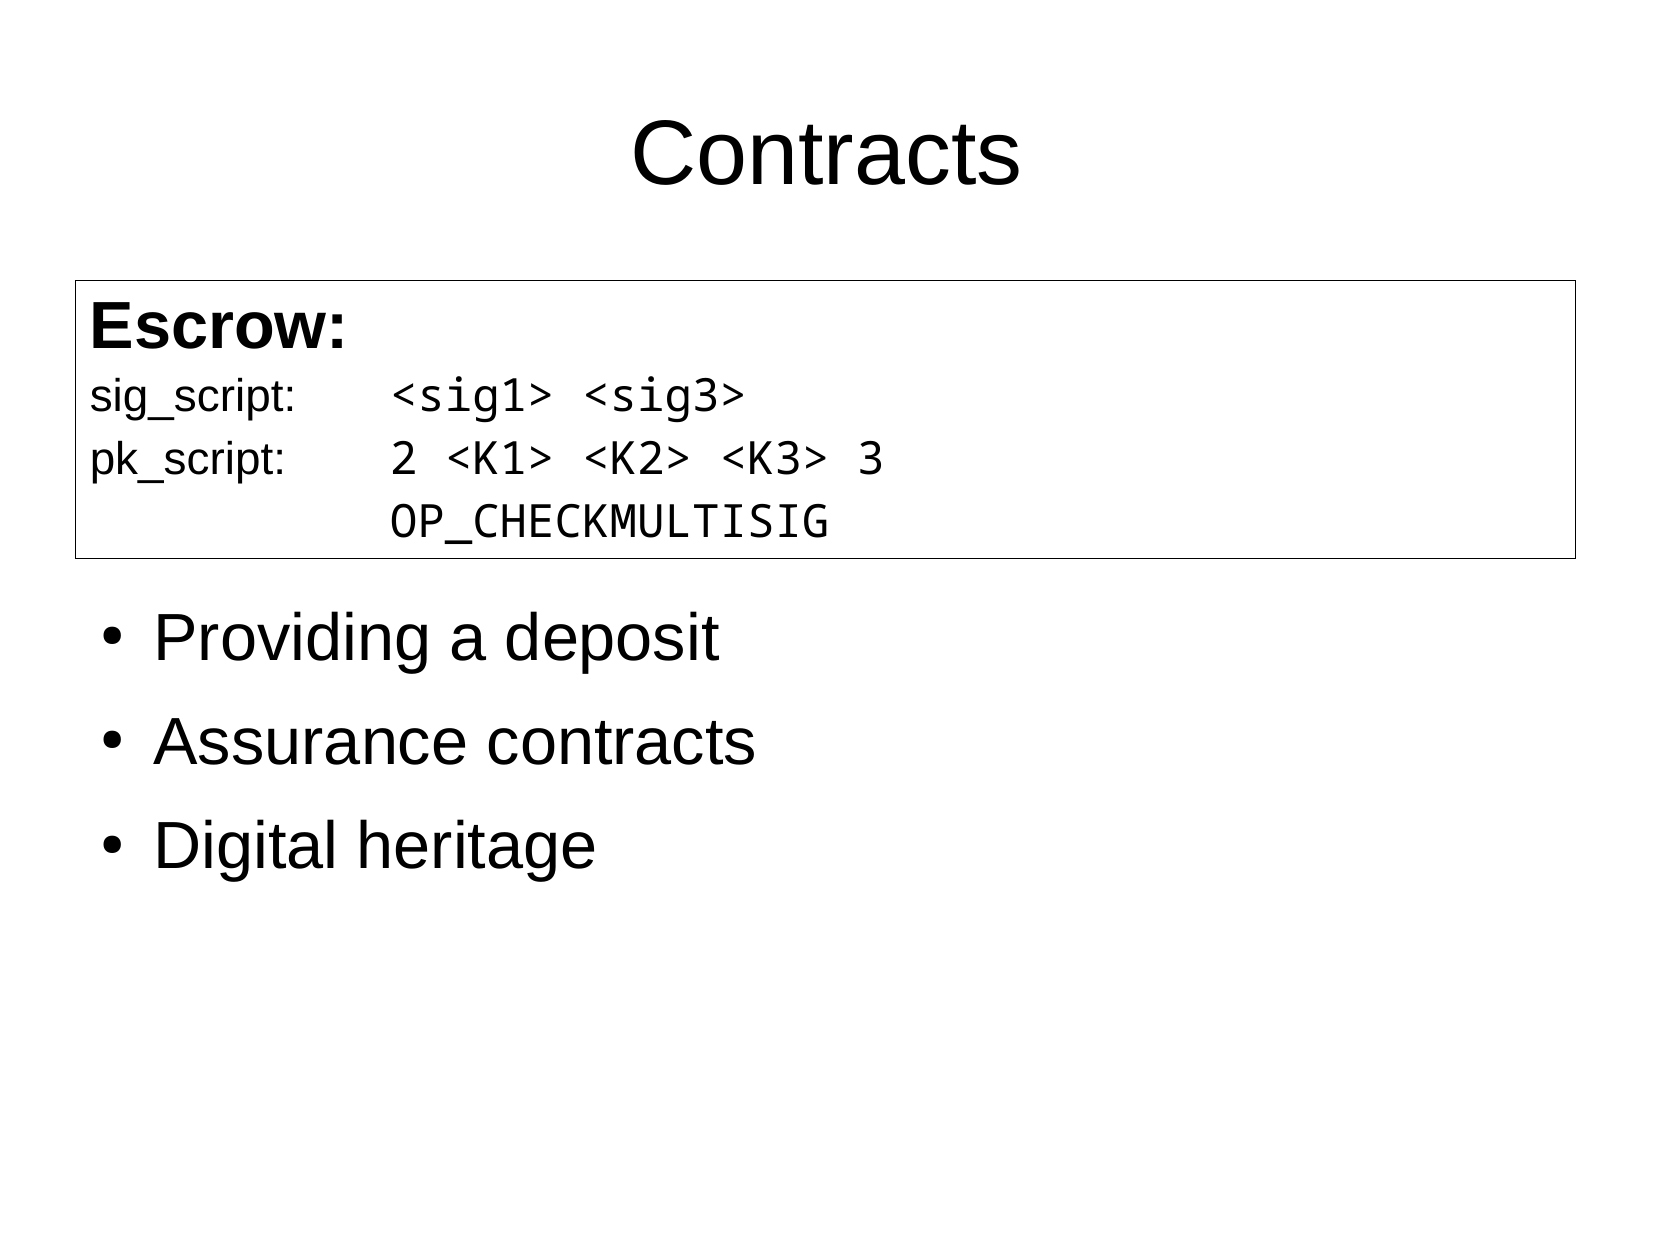

# Contracts
Escrow:
sig_script:		<sig1> <sig3>
pk_script:		2 <K1> <K2> <K3> 3
 				OP_CHECKMULTISIG
Providing a deposit
Assurance contracts
Digital heritage